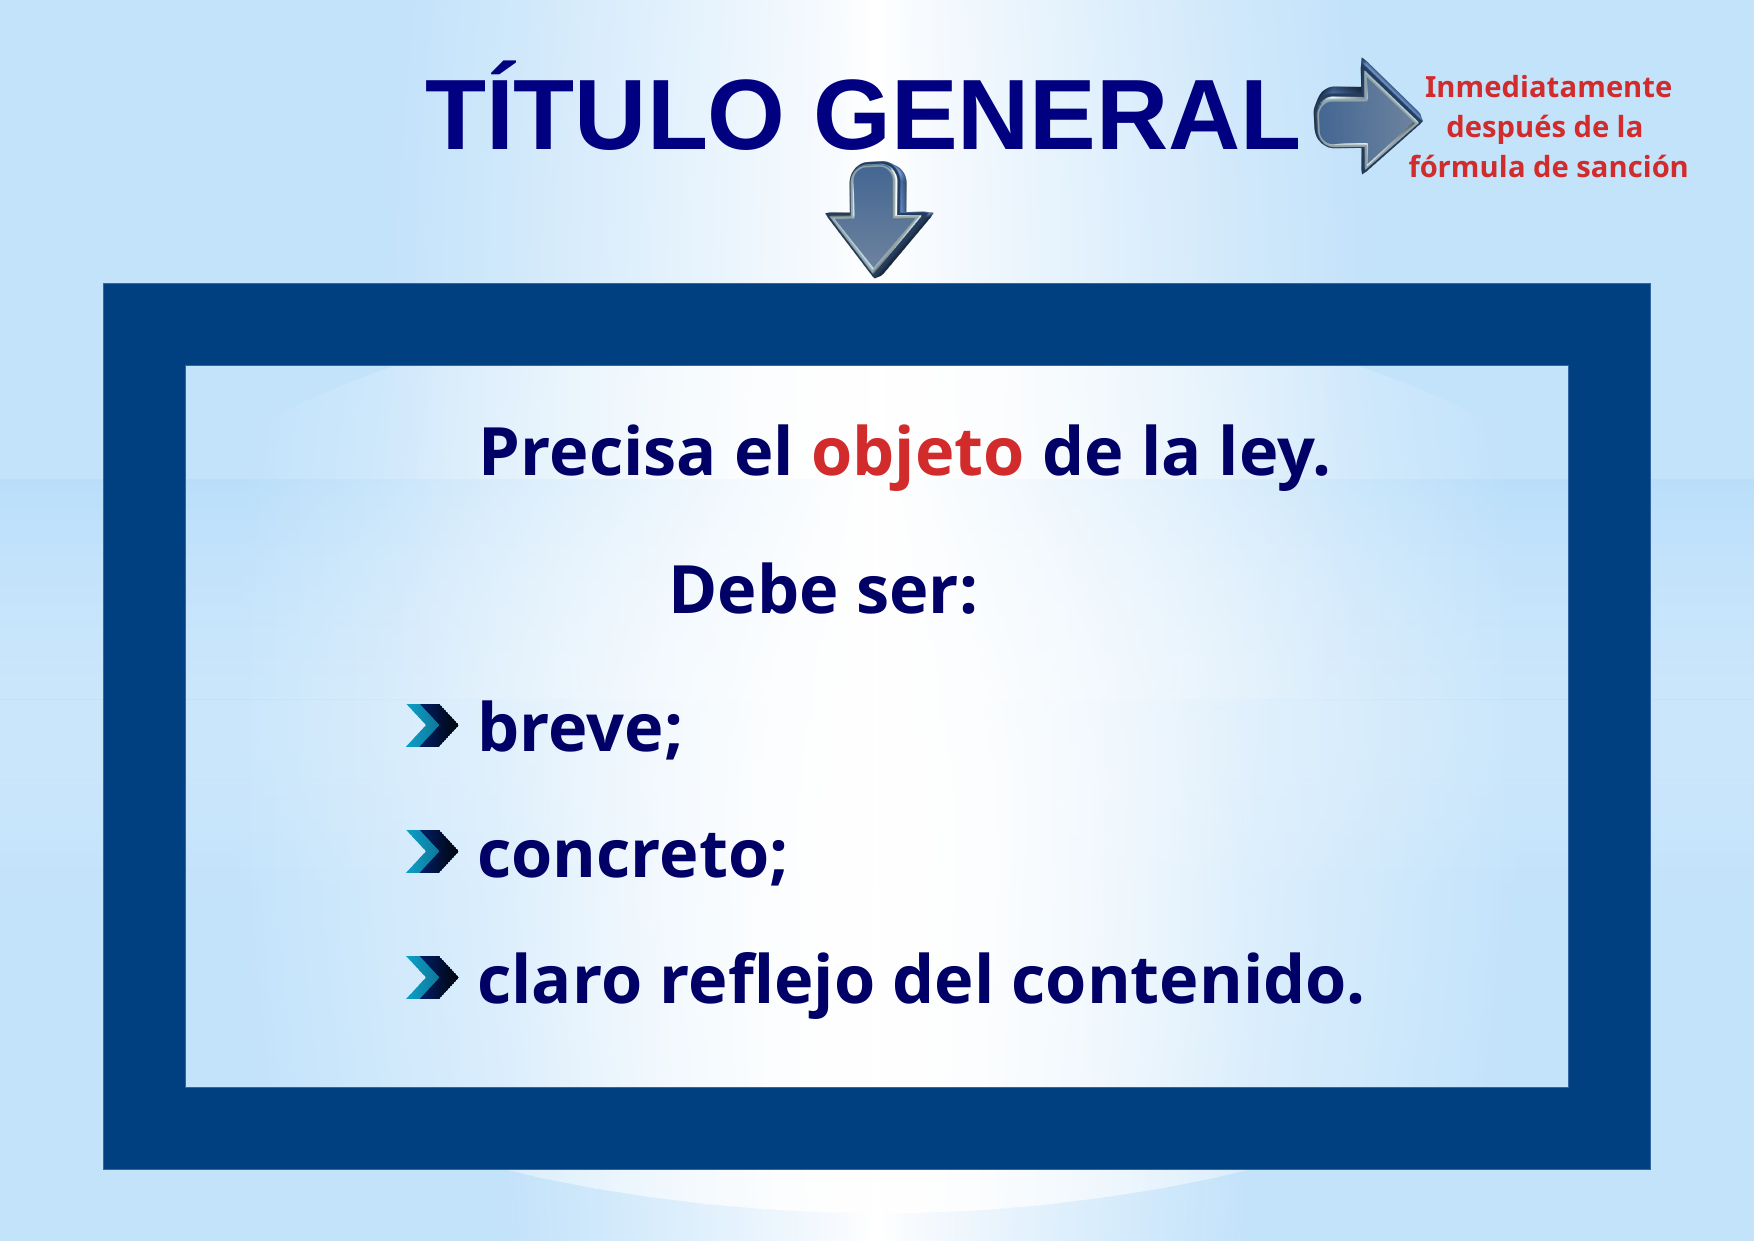

TÍTULO GENERAL
Inmediatamente
después de la
fórmula de sanción
Precisa el objeto de la ley.
Debe ser:
 breve;
 concreto;
 claro reflejo del contenido.